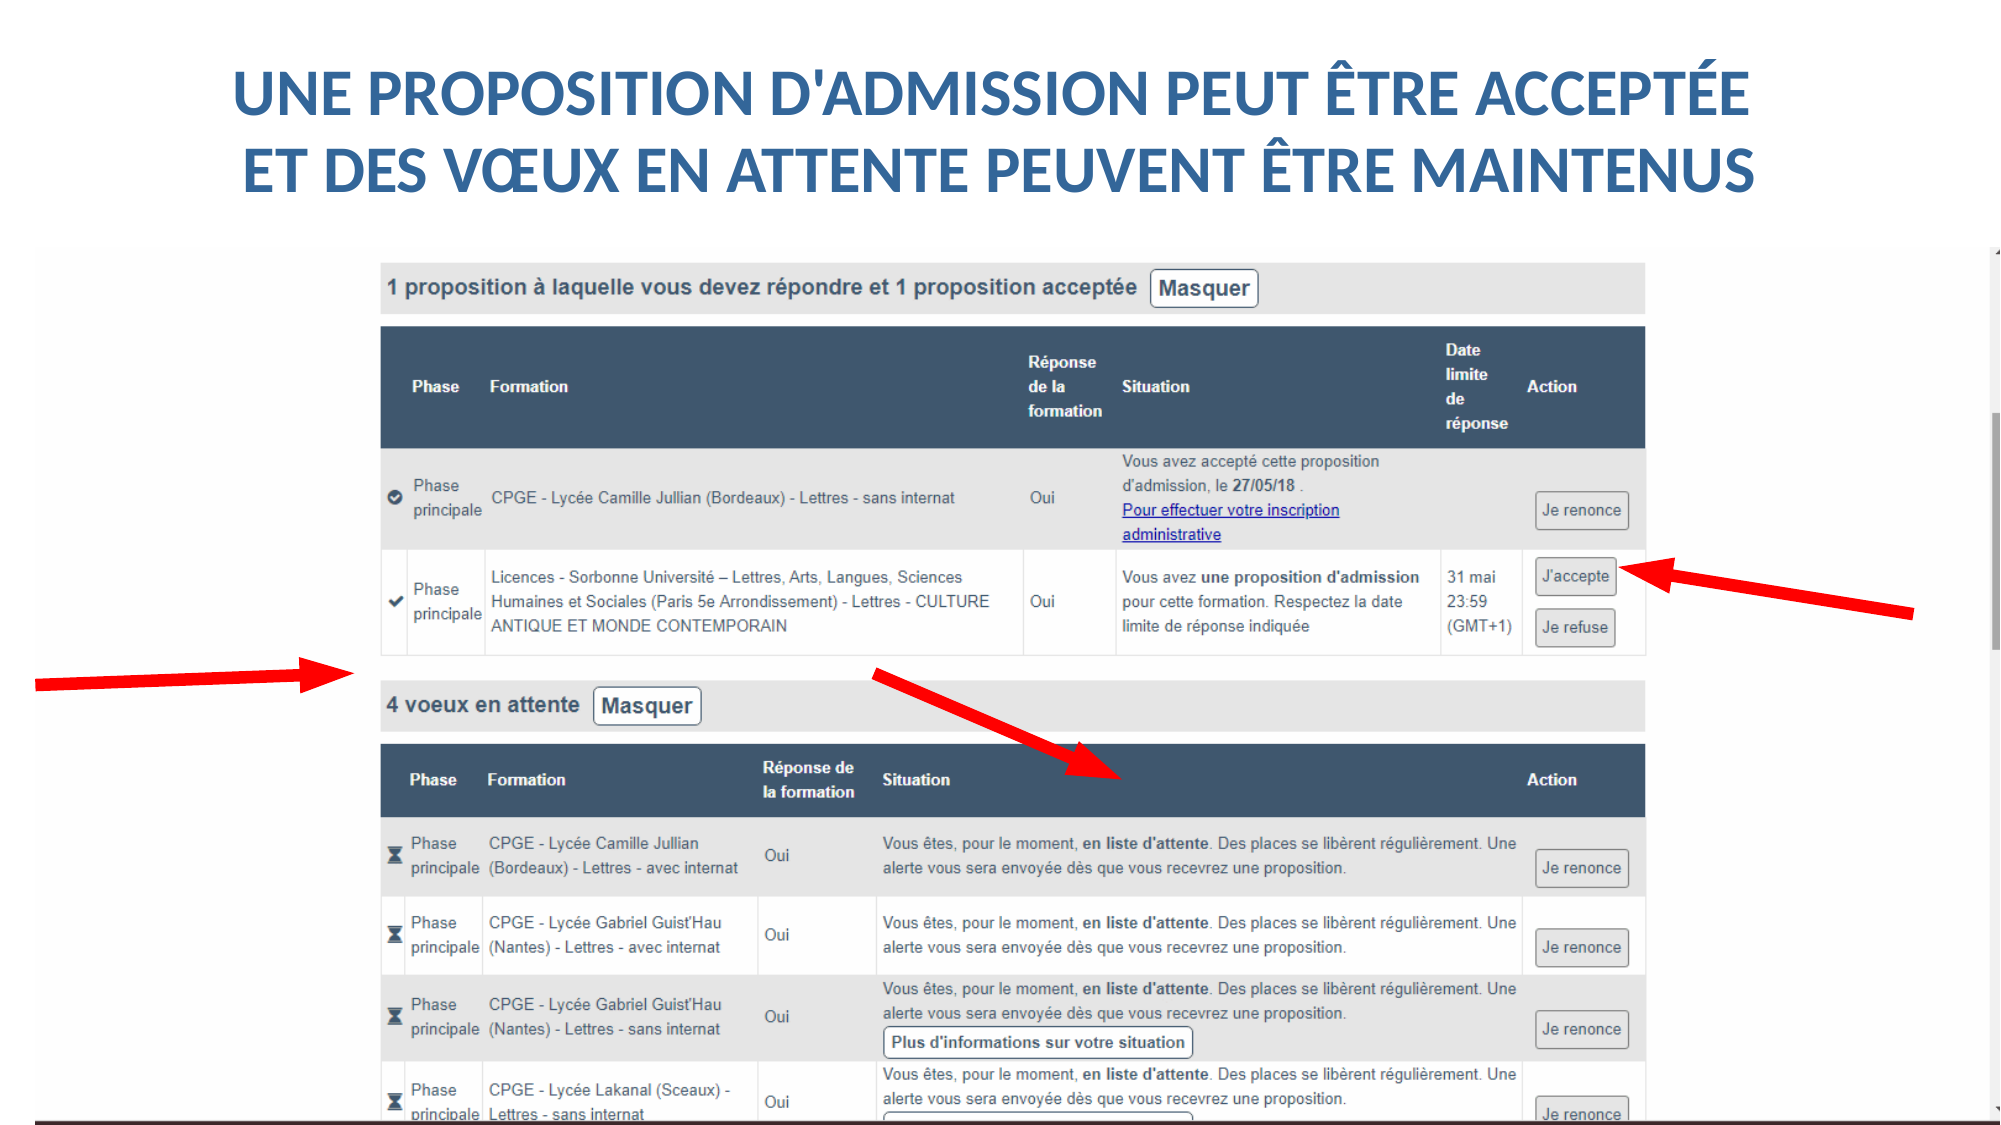

# UNE PROPOSITION D'ADMISSION PEUT ÊTRE ACCEPTÉE ET DES VŒUX EN ATTENTE PEUVENT ÊTRE MAINTENUS